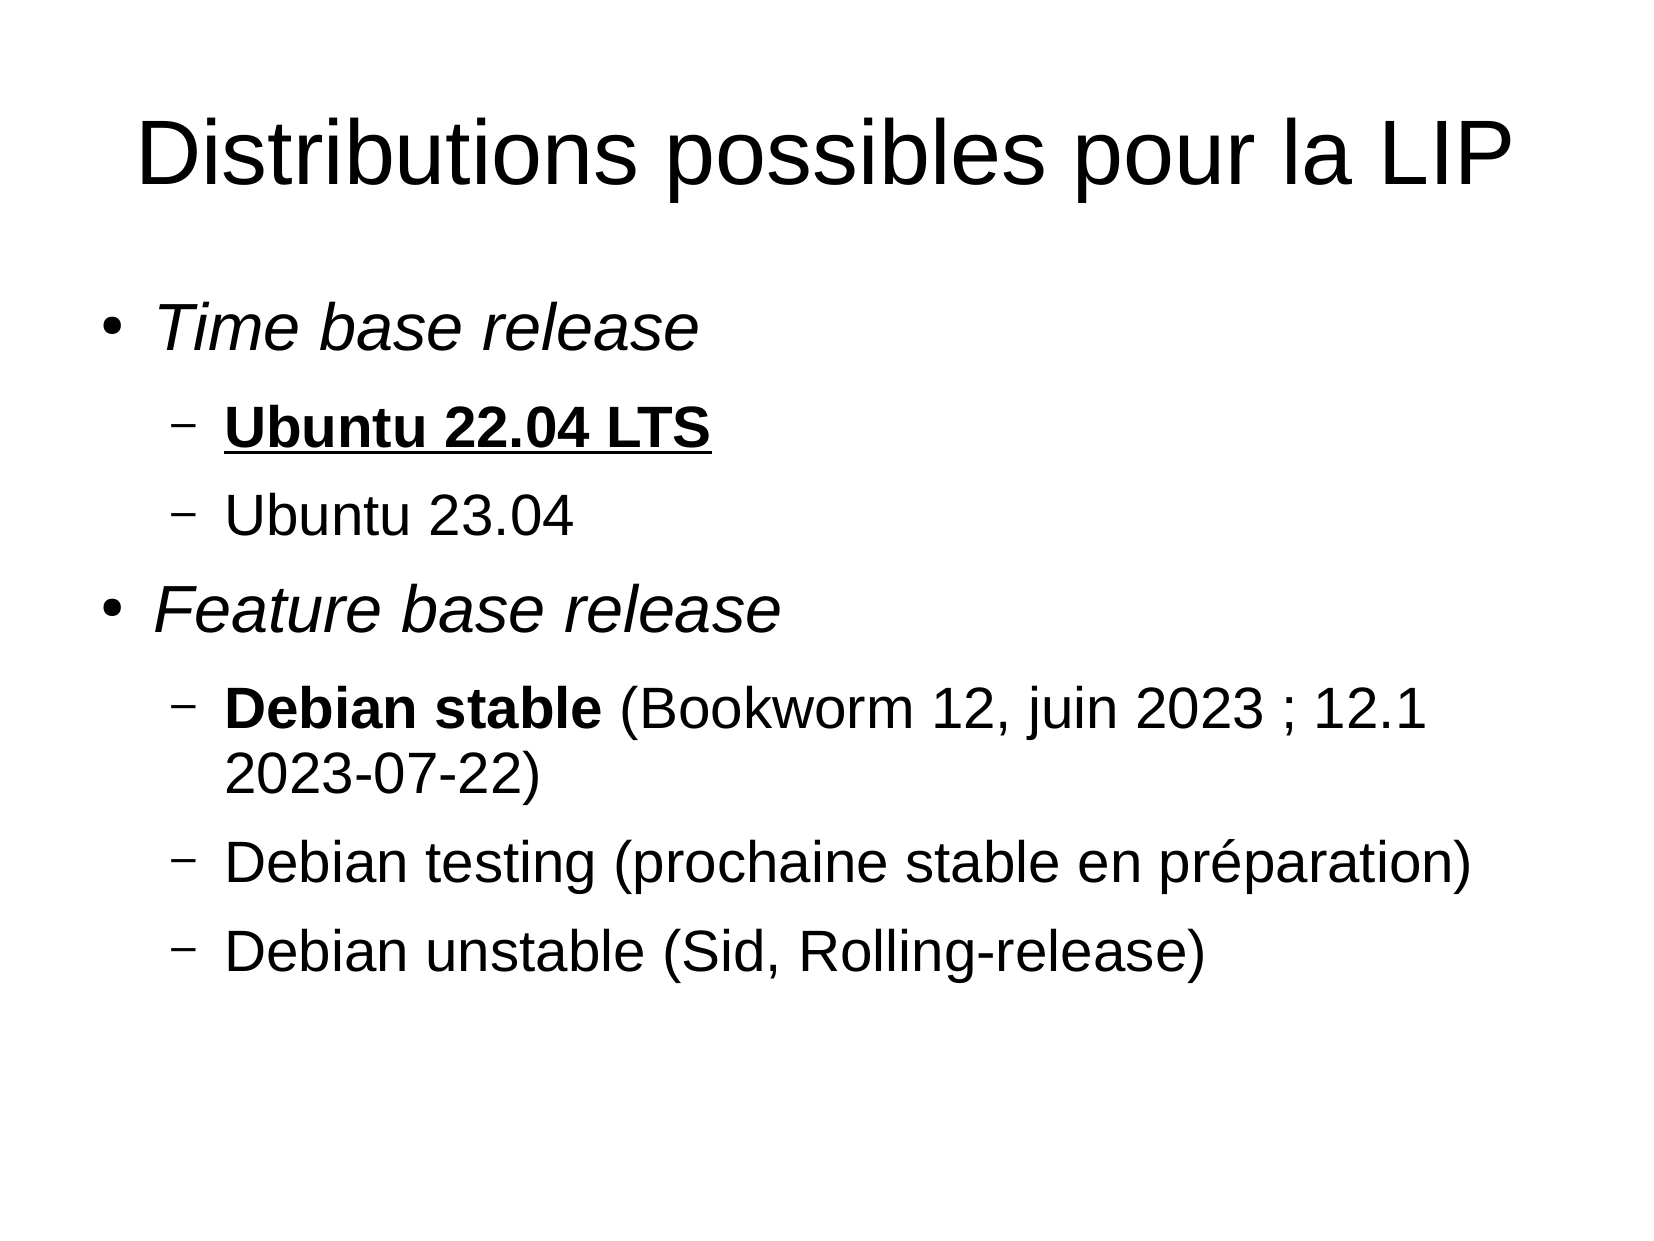

# Distributions possibles pour la LIP
Time base release
Ubuntu 22.04 LTS
Ubuntu 23.04
Feature base release
Debian stable (Bookworm 12, juin 2023 ; 12.1 2023-07-22)
Debian testing (prochaine stable en préparation)
Debian unstable (Sid, Rolling-release)